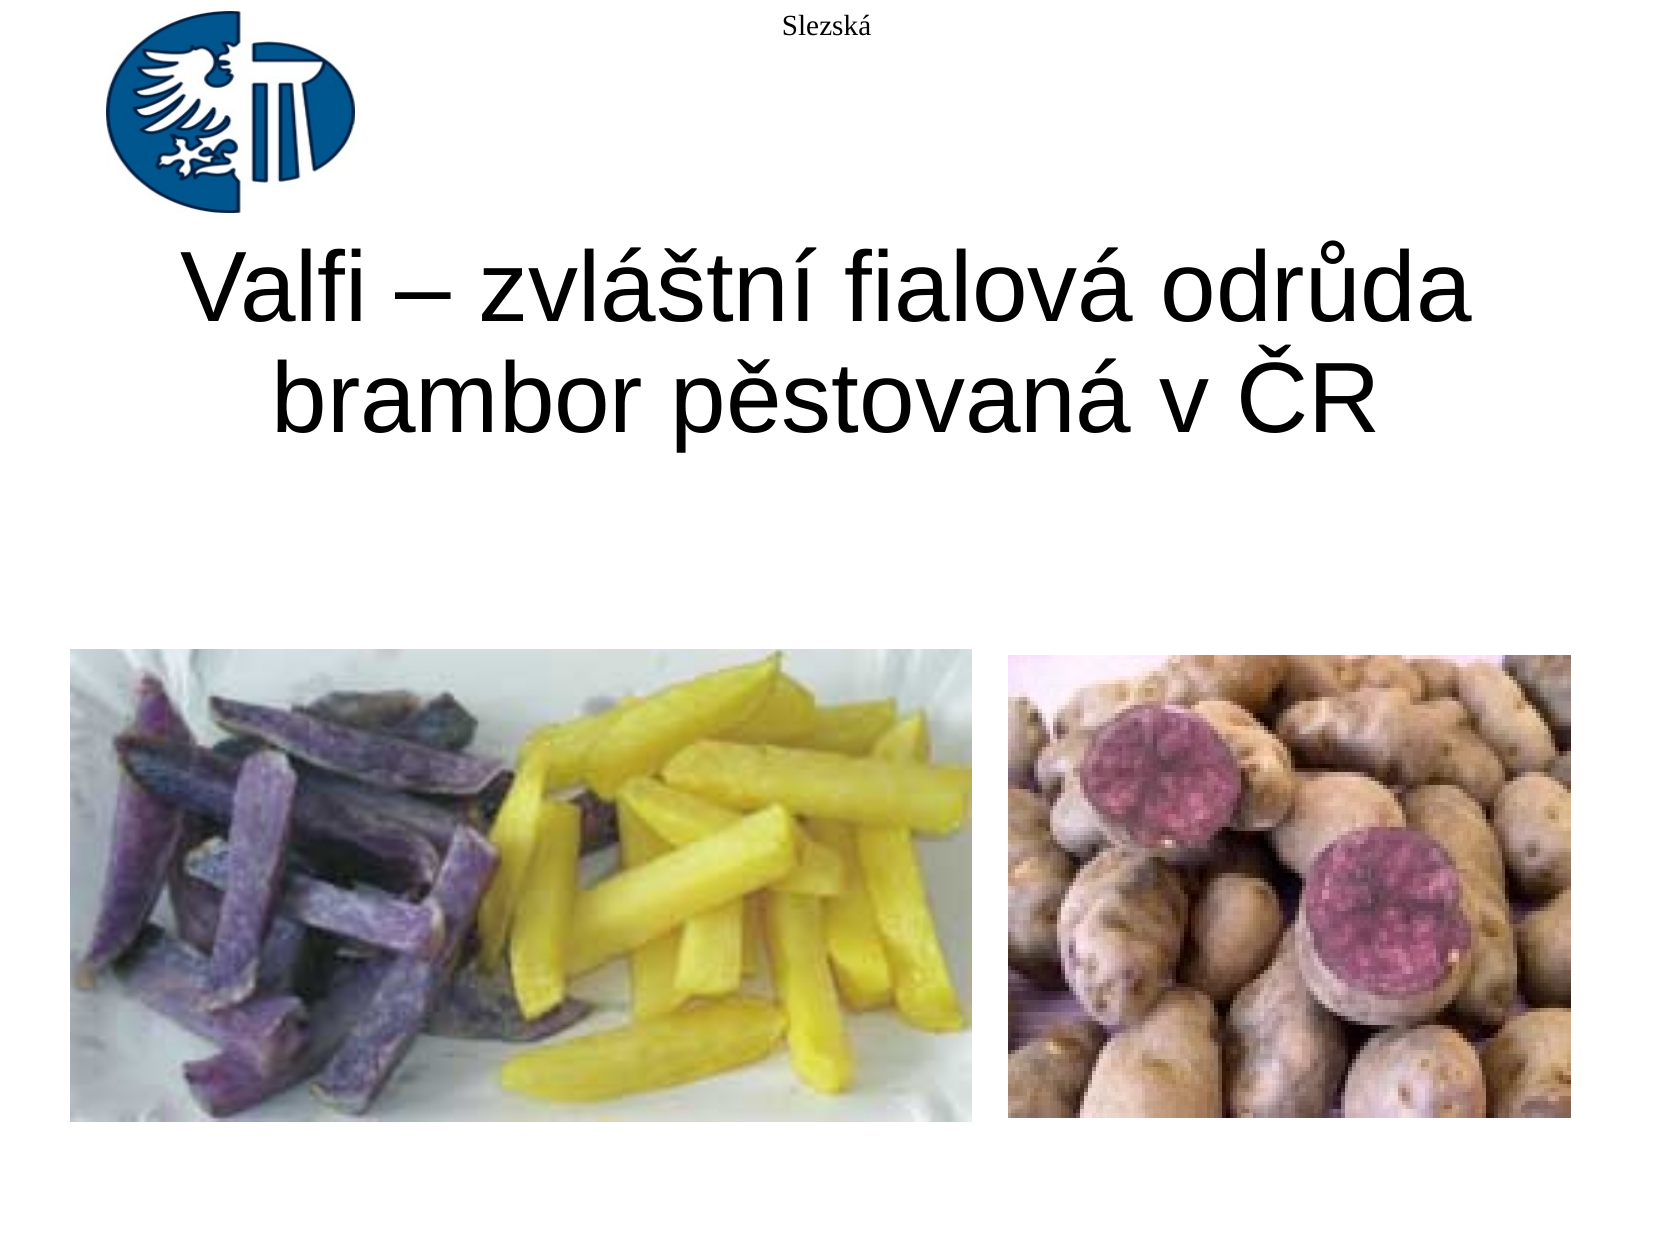

ahoj
# Valfi – zvláštní fialová odrůda brambor pěstovaná v ČR